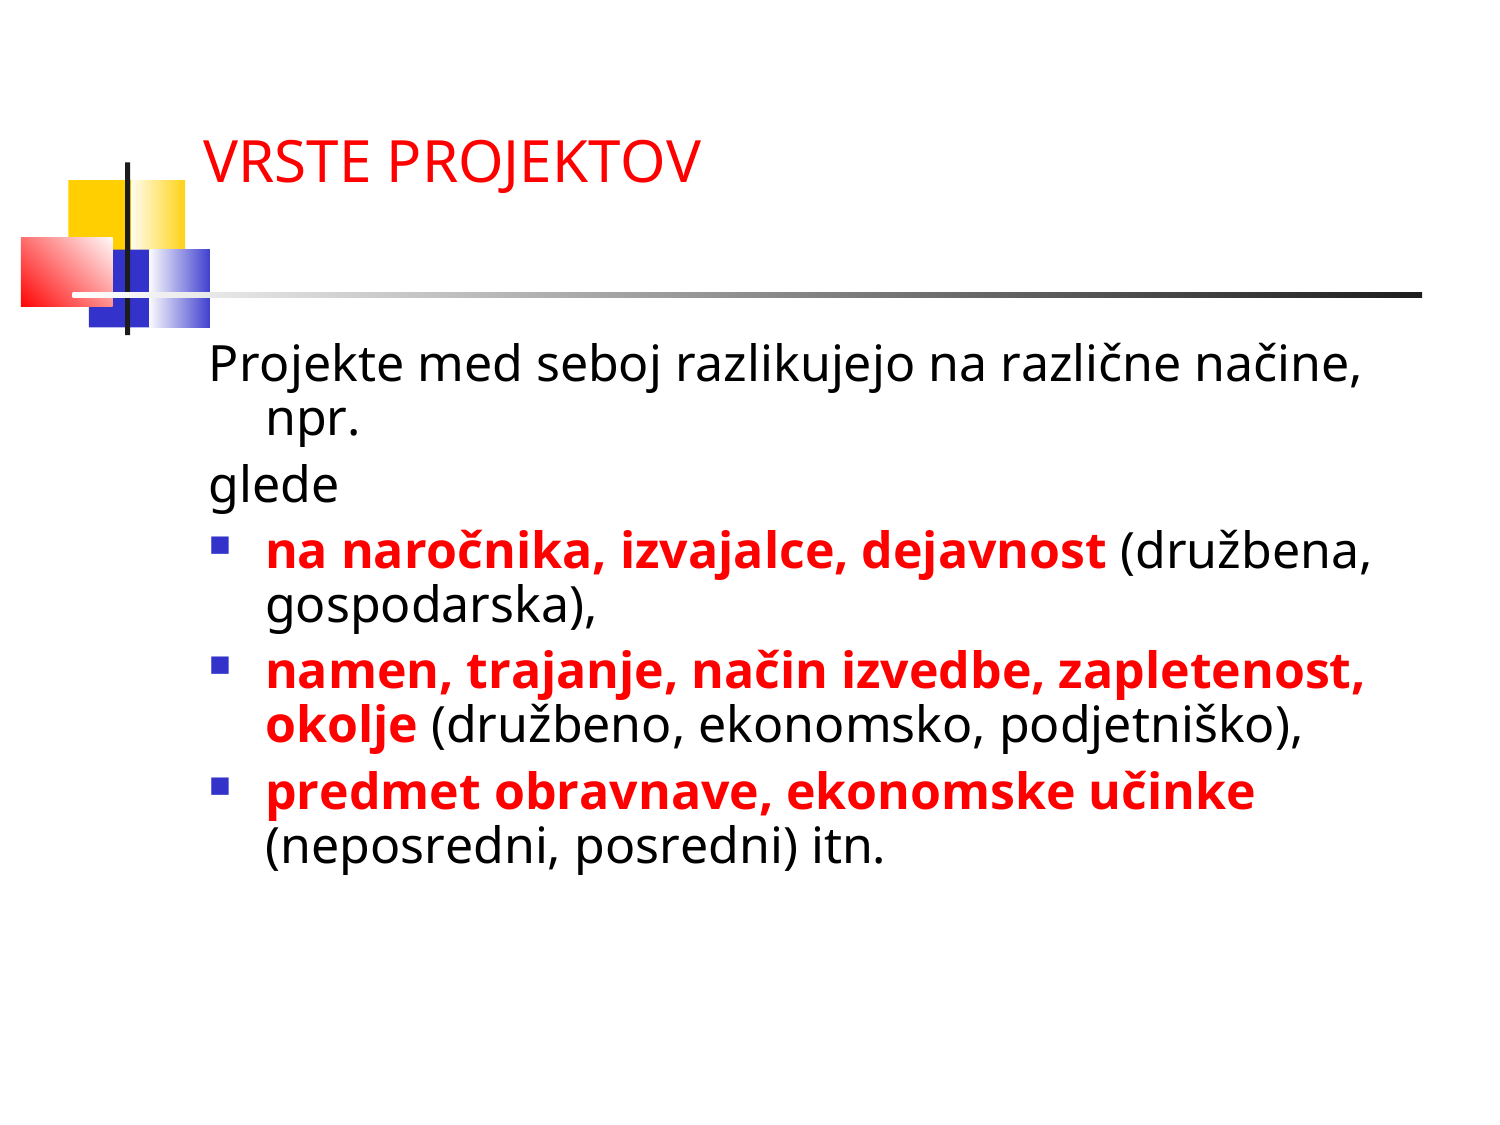

# VRSTE PROJEKTOV
Projekte med seboj razlikujejo na različne načine, npr.
glede
na naročnika, izvajalce, dejavnost (družbena, gospodarska),
namen, trajanje, način izvedbe, zapletenost, okolje (družbeno, ekonomsko, podjetniško),
predmet obravnave, ekonomske učinke (neposredni, posredni) itn.